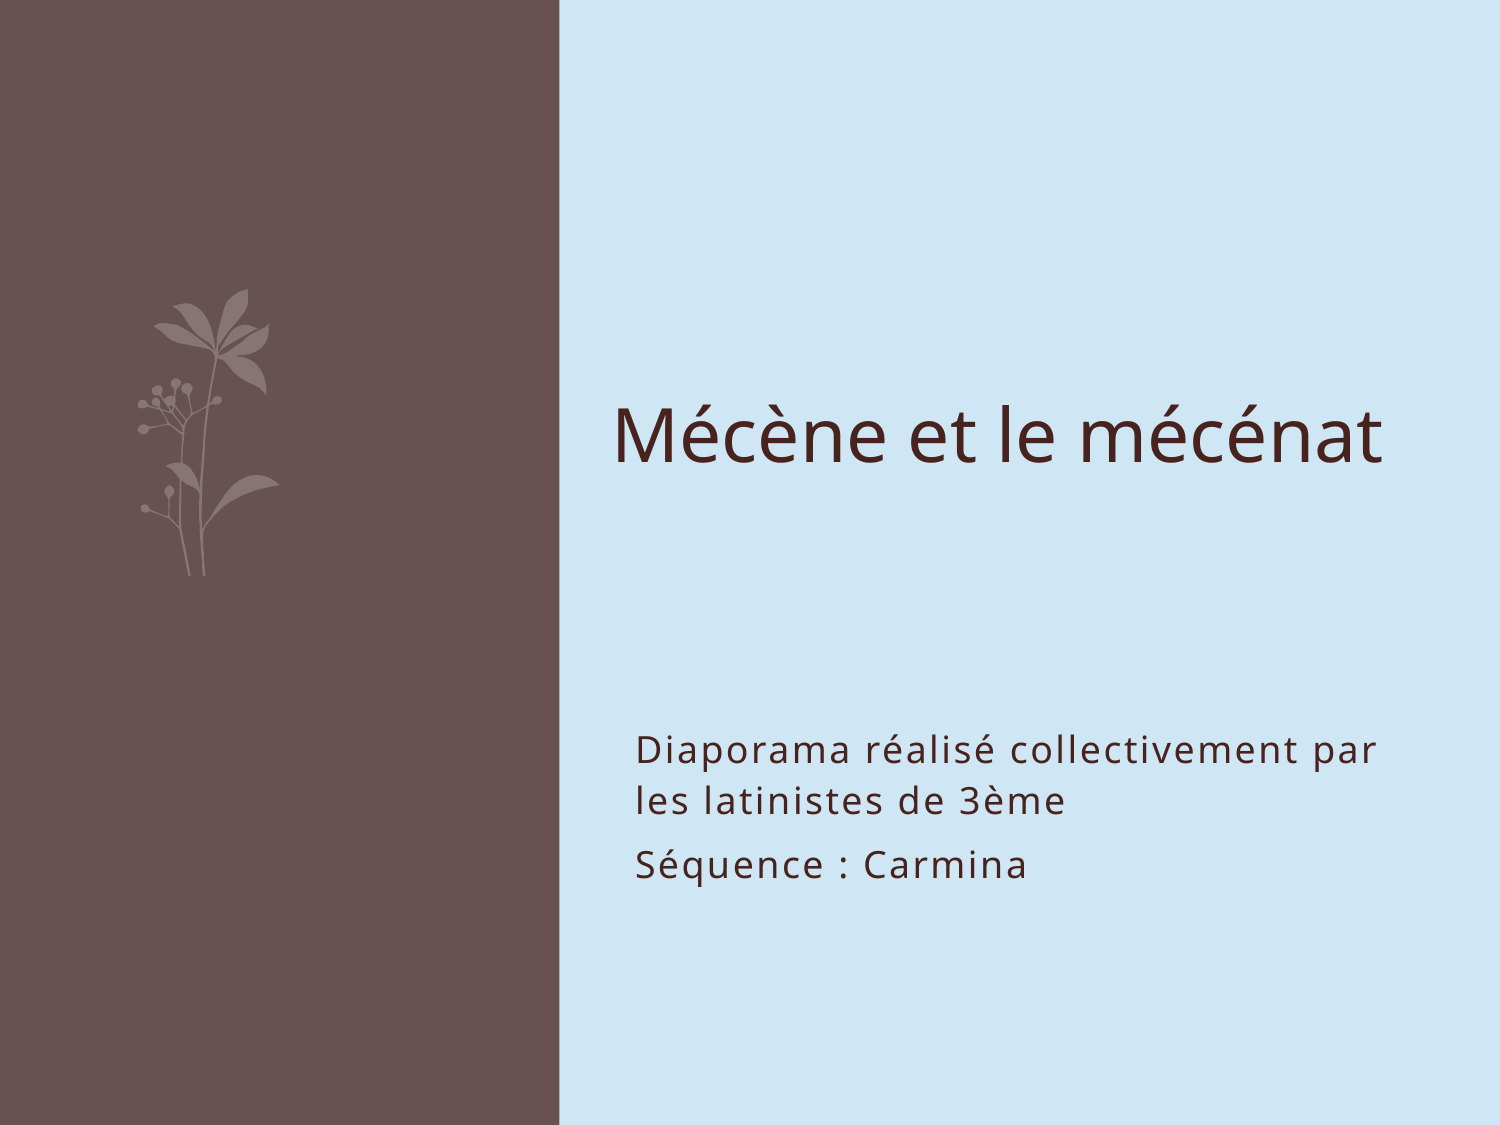

Mécène et le mécénat
# Diaporama réalisé collectivement par les latinistes de 3ème
Séquence : Carmina